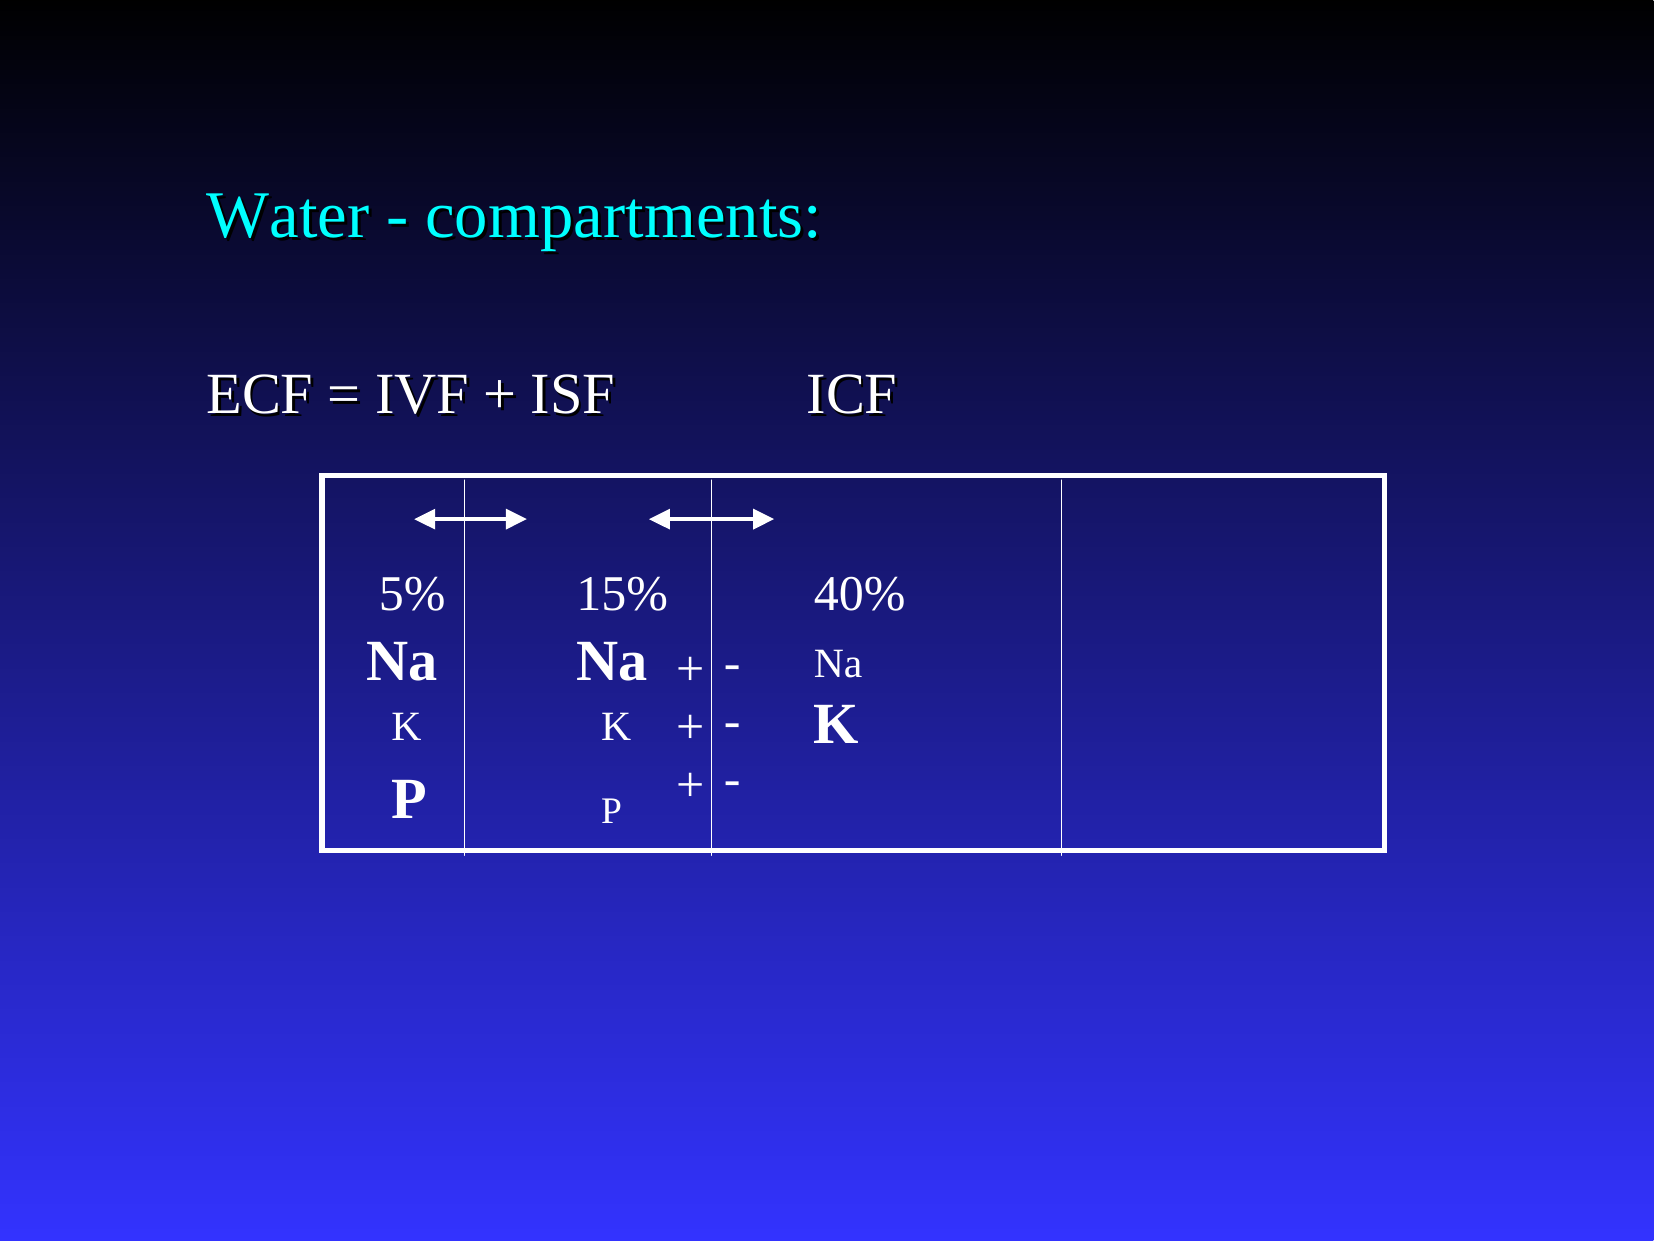

# Water - compartments:
ECF = IVF + ISF		ICF
5%
15%
40%
Na
Na
-
-
-
+
+
+
Na
K
K
K
P
P